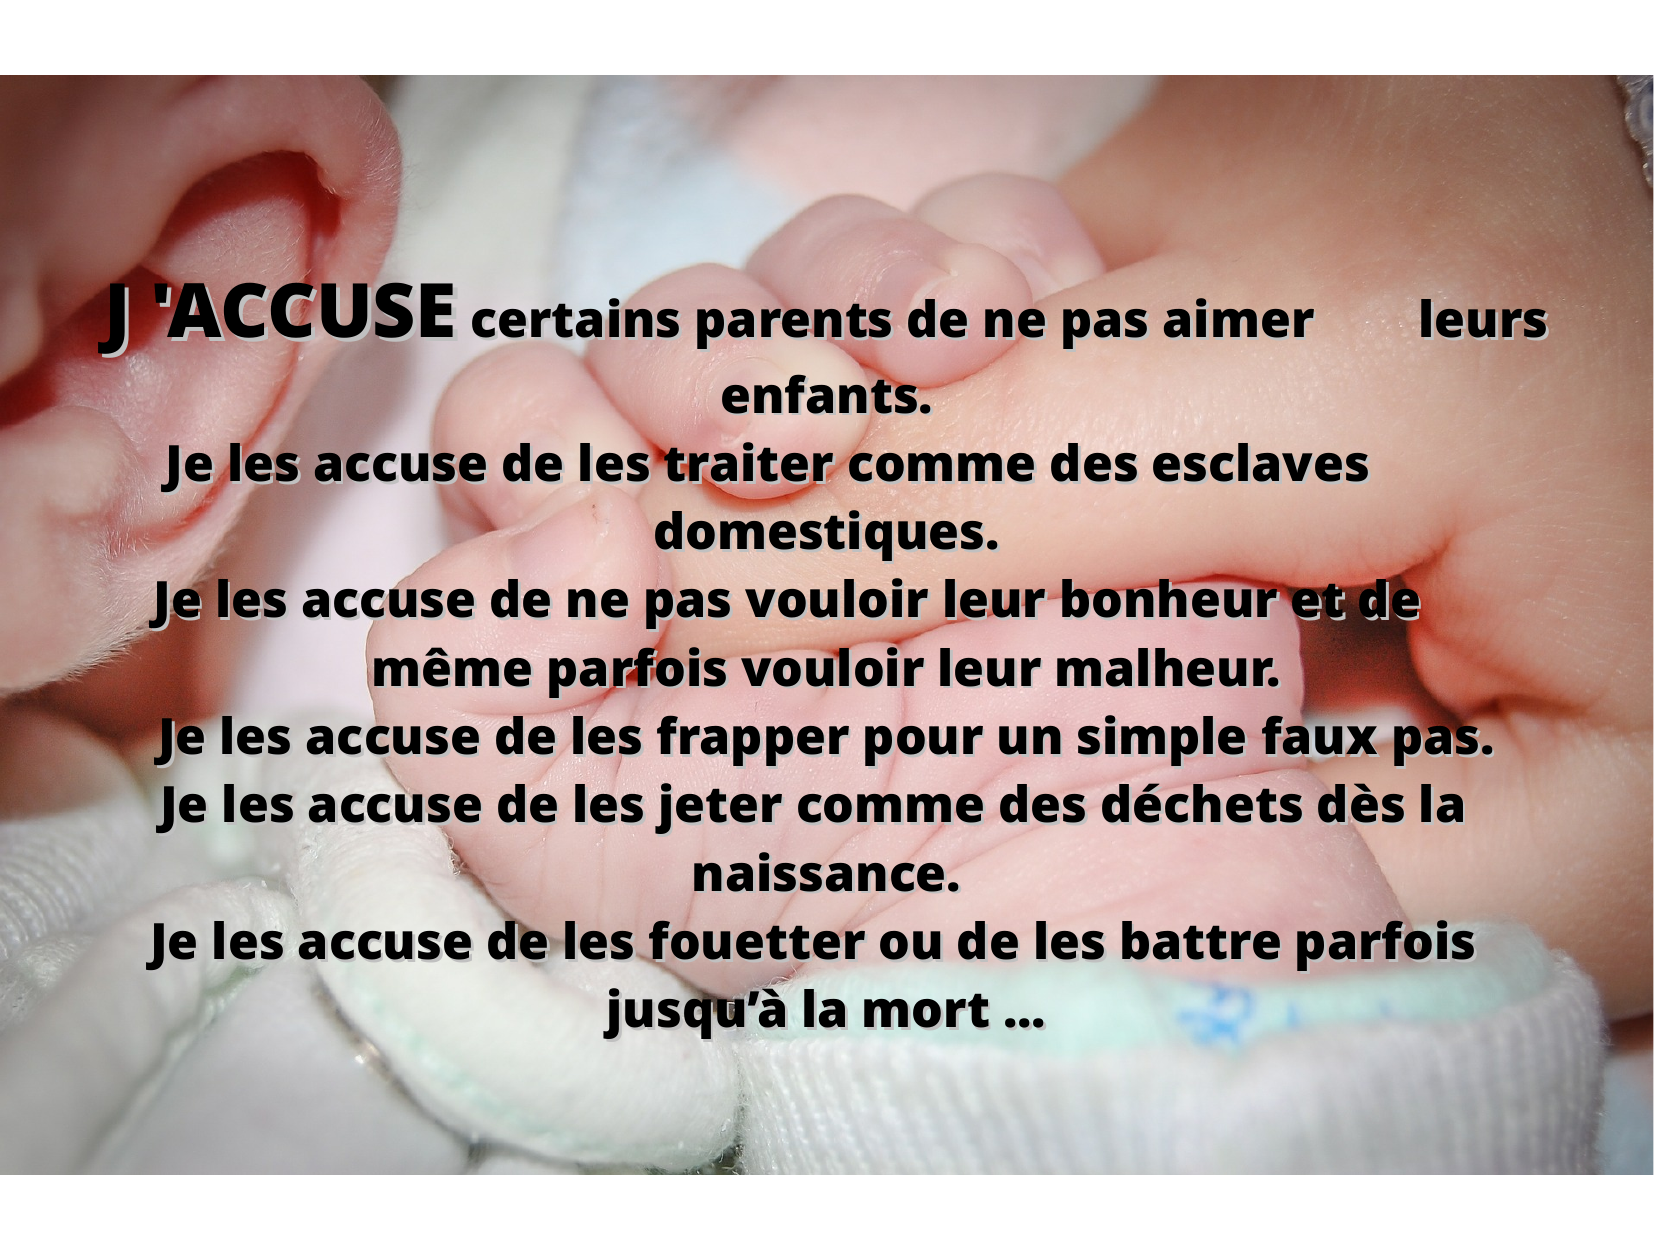

#
J 'ACCUSE certains parents de ne pas aimer leurs enfants.
Je les accuse de les traiter comme des esclaves domestiques.
Je les accuse de ne pas vouloir leur bonheur et de même parfois vouloir leur malheur.
Je les accuse de les frapper pour un simple faux pas.
Je les accuse de les jeter comme des déchets dès la naissance.
Je les accuse de les fouetter ou de les battre parfois jusqu’à la mort ...